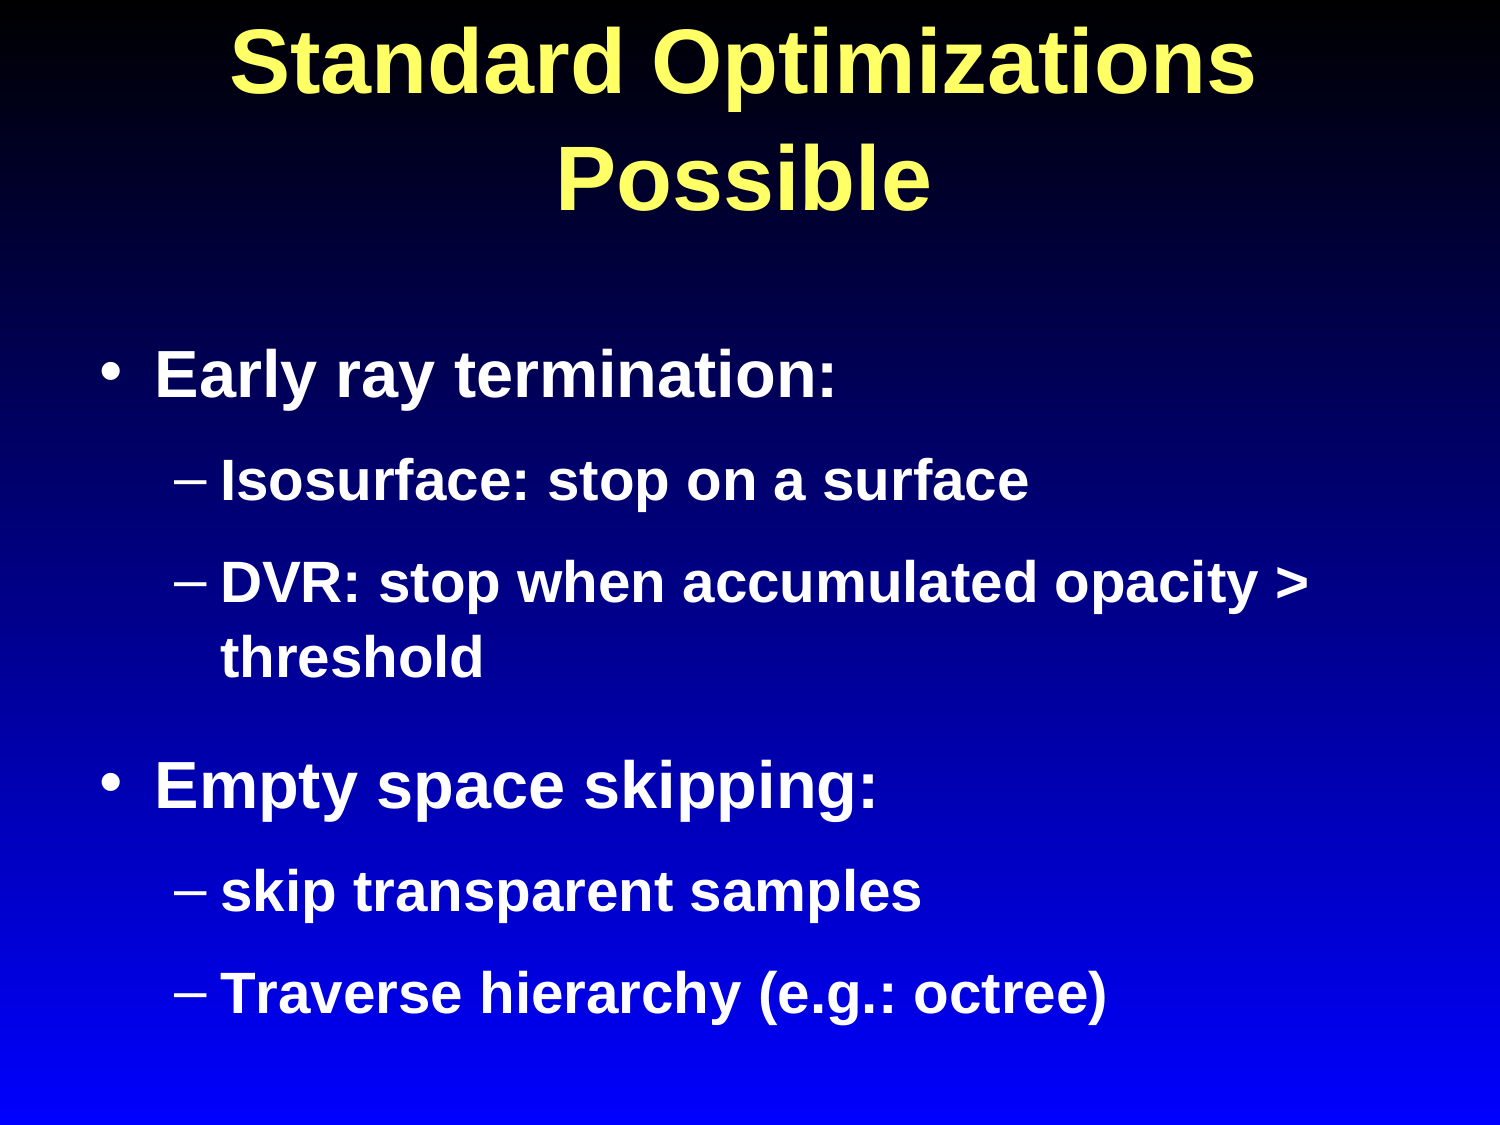

# Standard Optimizations Possible
Early ray termination:
Isosurface: stop on a surface
DVR: stop when accumulated opacity > threshold
Empty space skipping:
skip transparent samples
Traverse hierarchy (e.g.: octree)‏